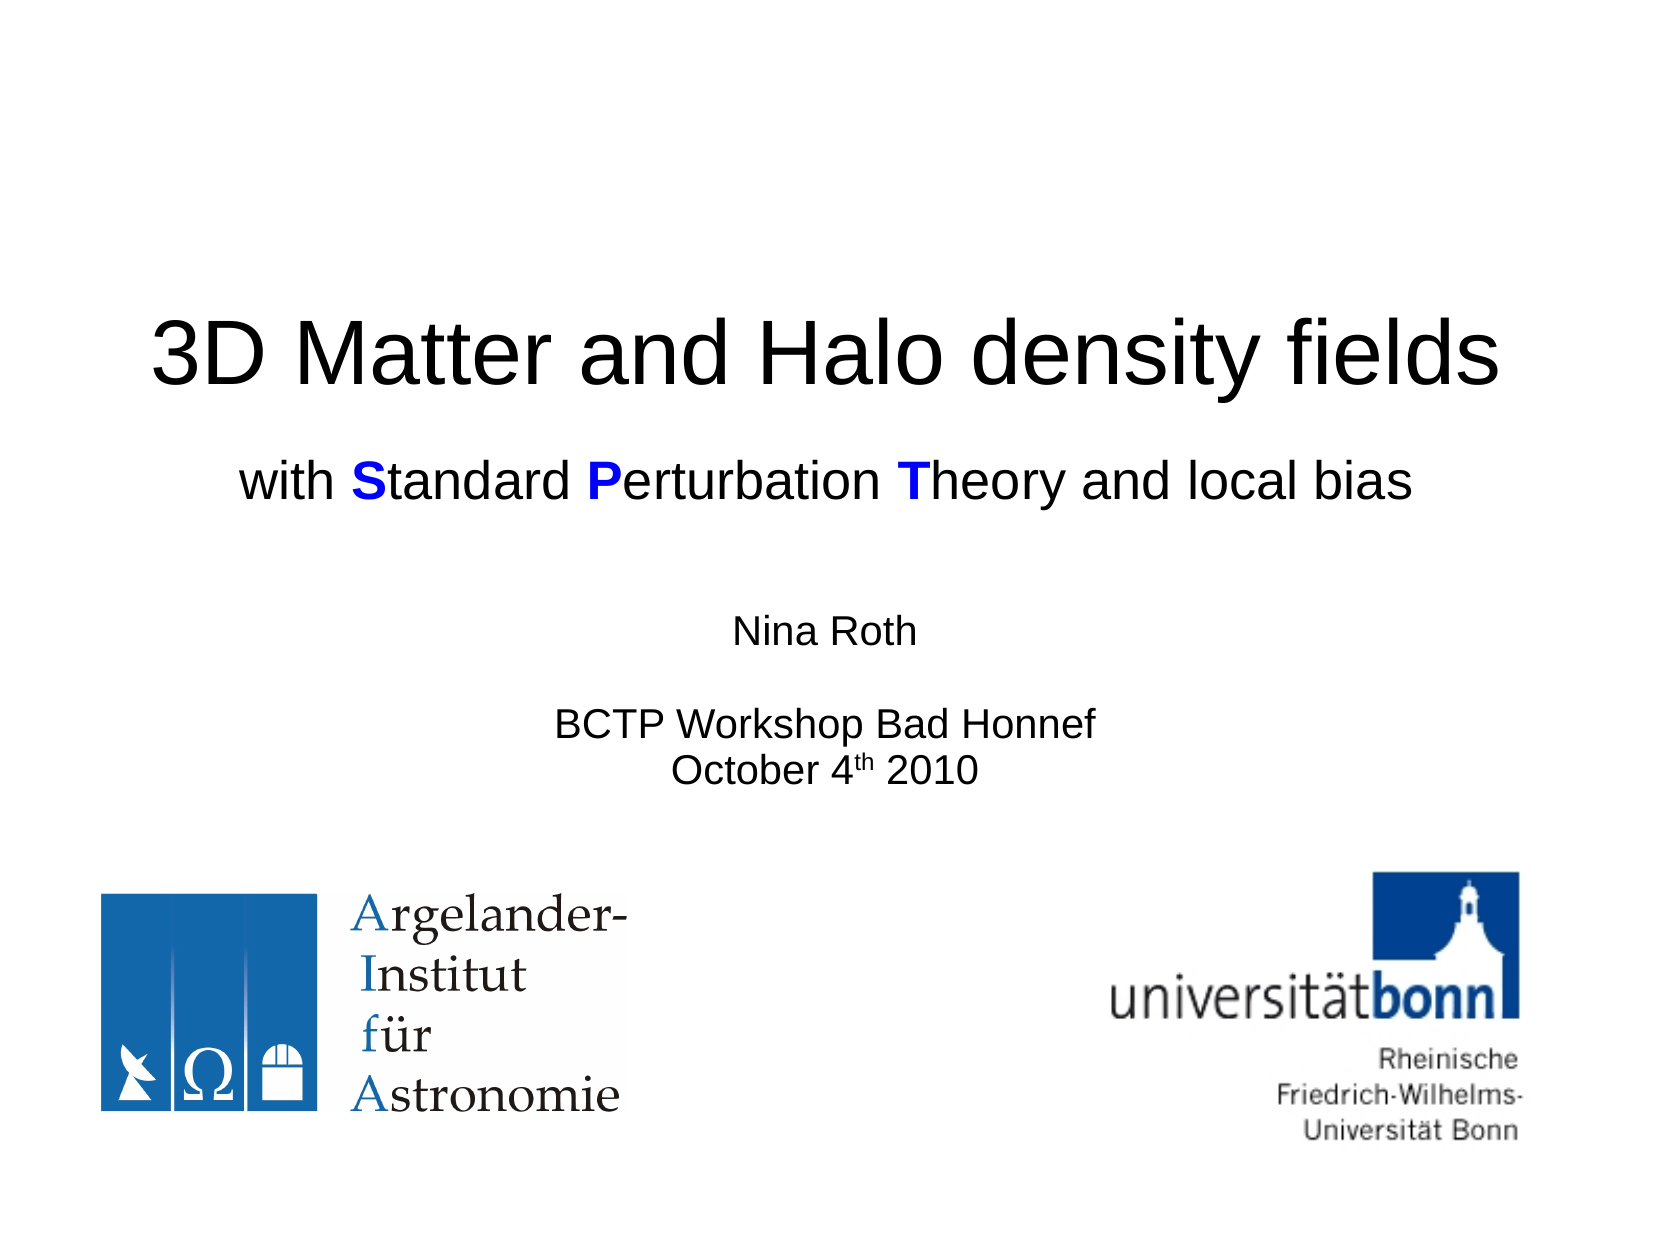

# 3D Matter and Halo density fields with Standard Perturbation Theory and local bias
Nina Roth
BCTP Workshop Bad Honnef
October 4th 2010